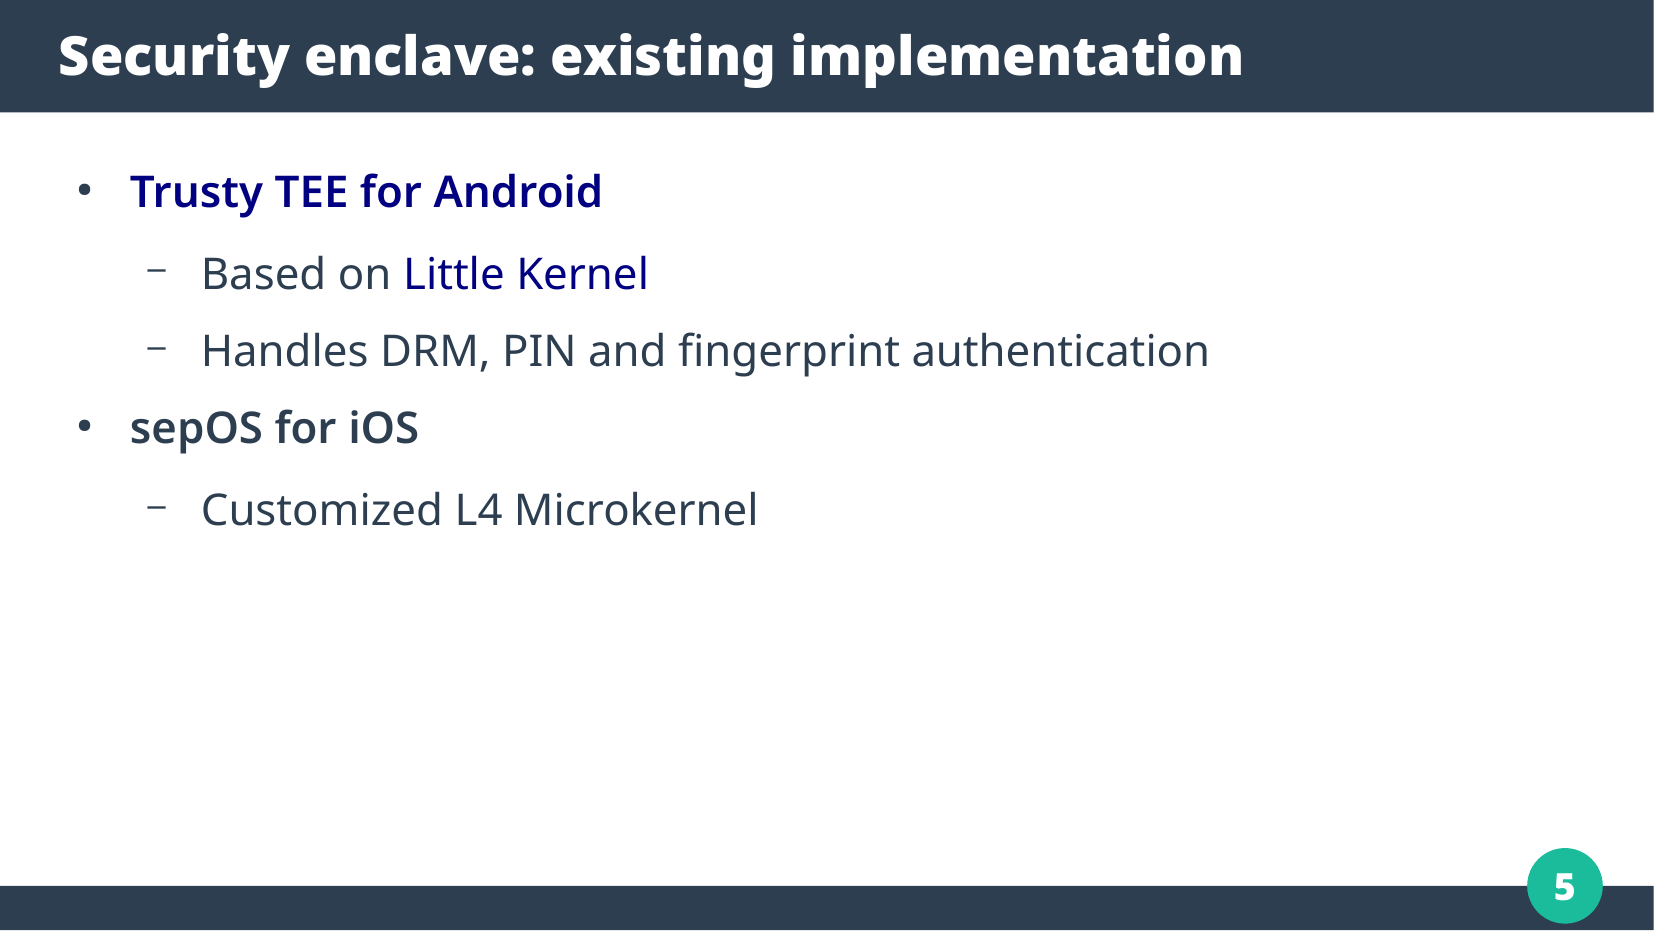

# Security enclave: existing implementation
Trusty TEE for Android
Based on Little Kernel
Handles DRM, PIN and fingerprint authentication
sepOS for iOS
Customized L4 Microkernel